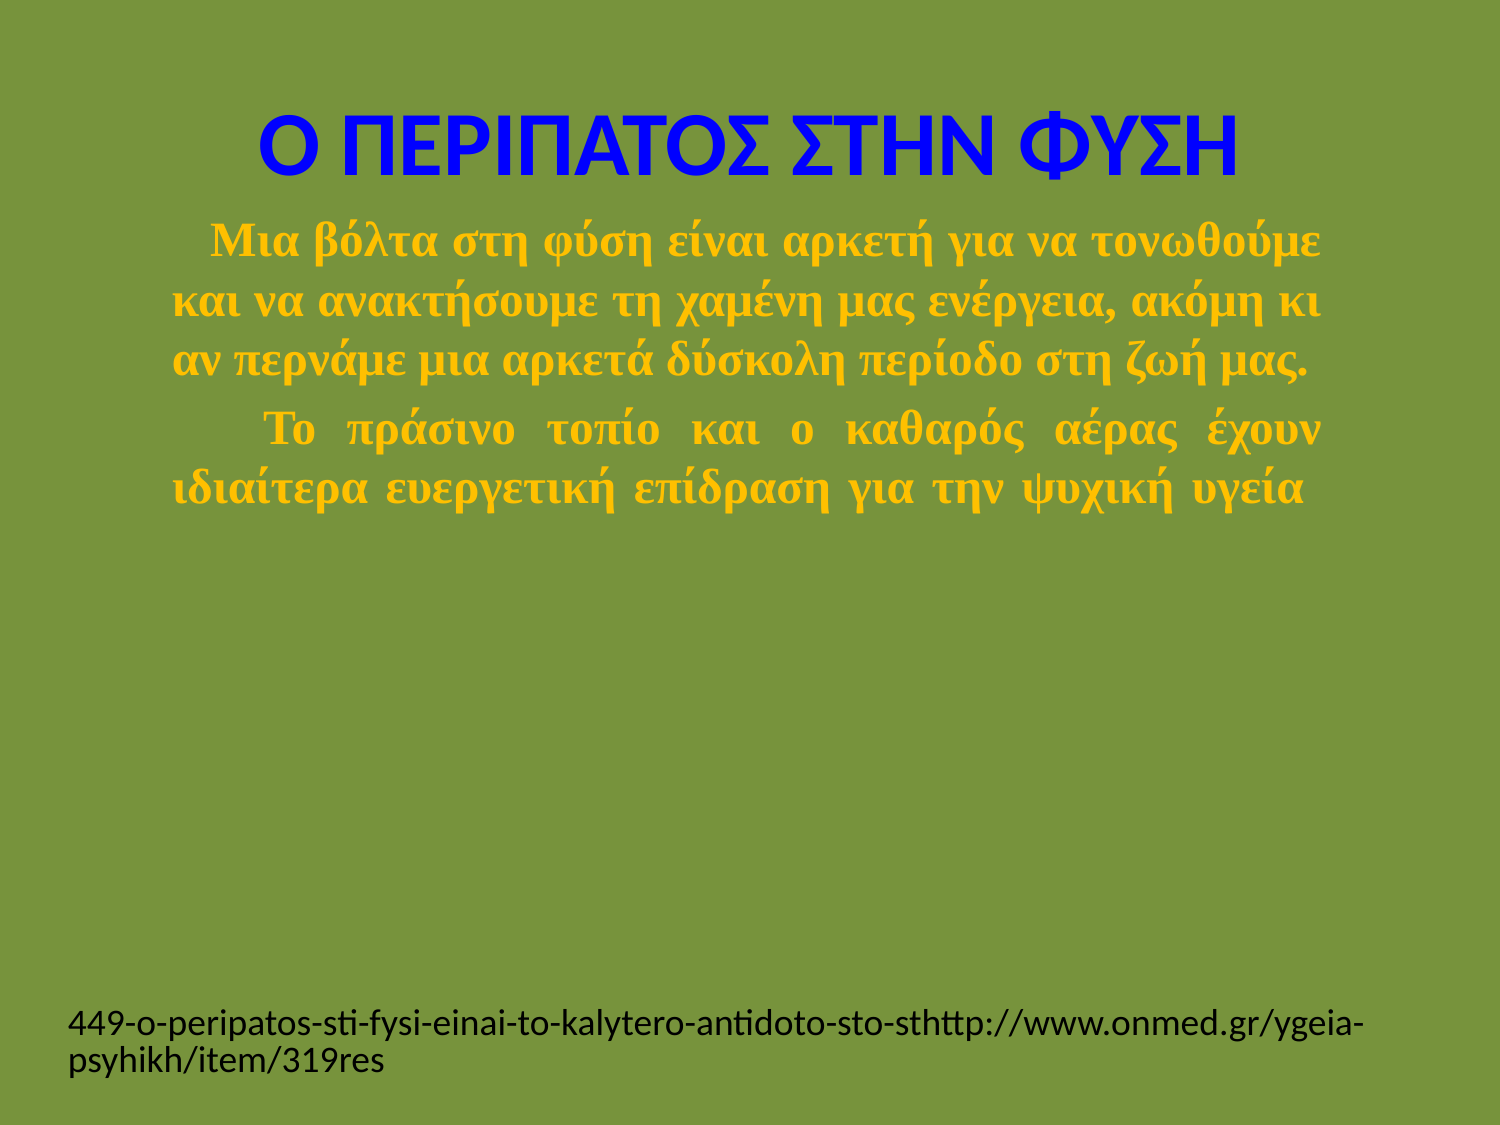

# Ο ΠΕΡΙΠΑΤΟΣ ΣΤΗΝ ΦΥΣΗ
 Μια βόλτα στη φύση είναι αρκετή για να τονωθούμε και να ανακτήσουμε τη χαμένη μας ενέργεια, ακόμη κι αν περνάμε μια αρκετά δύσκολη περίοδο στη ζωή μας.
 Το πράσινο τοπίο και ο καθαρός αέρας έχουν ιδιαίτερα ευεργετική επίδραση για την ψυχική υγεία
449-o-peripatos-sti-fysi-einai-to-kalytero-antidoto-sto-sthttp://www.onmed.gr/ygeia-psyhikh/item/319res